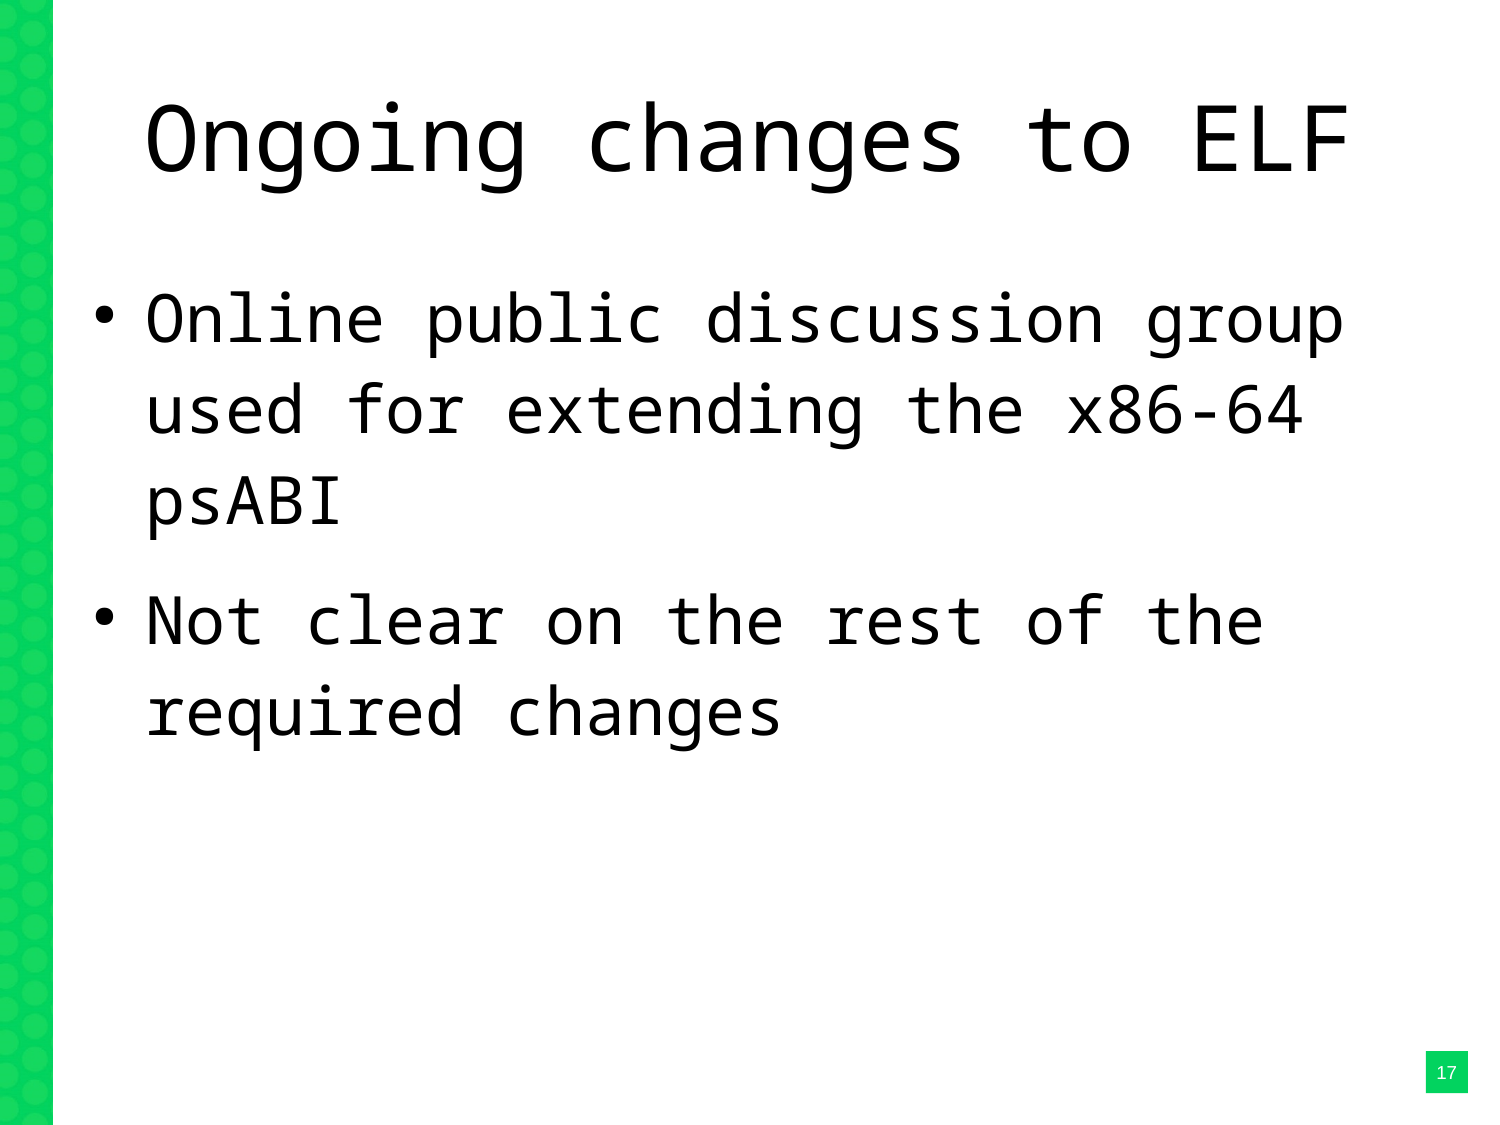

# Ongoing changes to ELF
Online public discussion group used for extending the x86-64 psABI
Not clear on the rest of the required changes